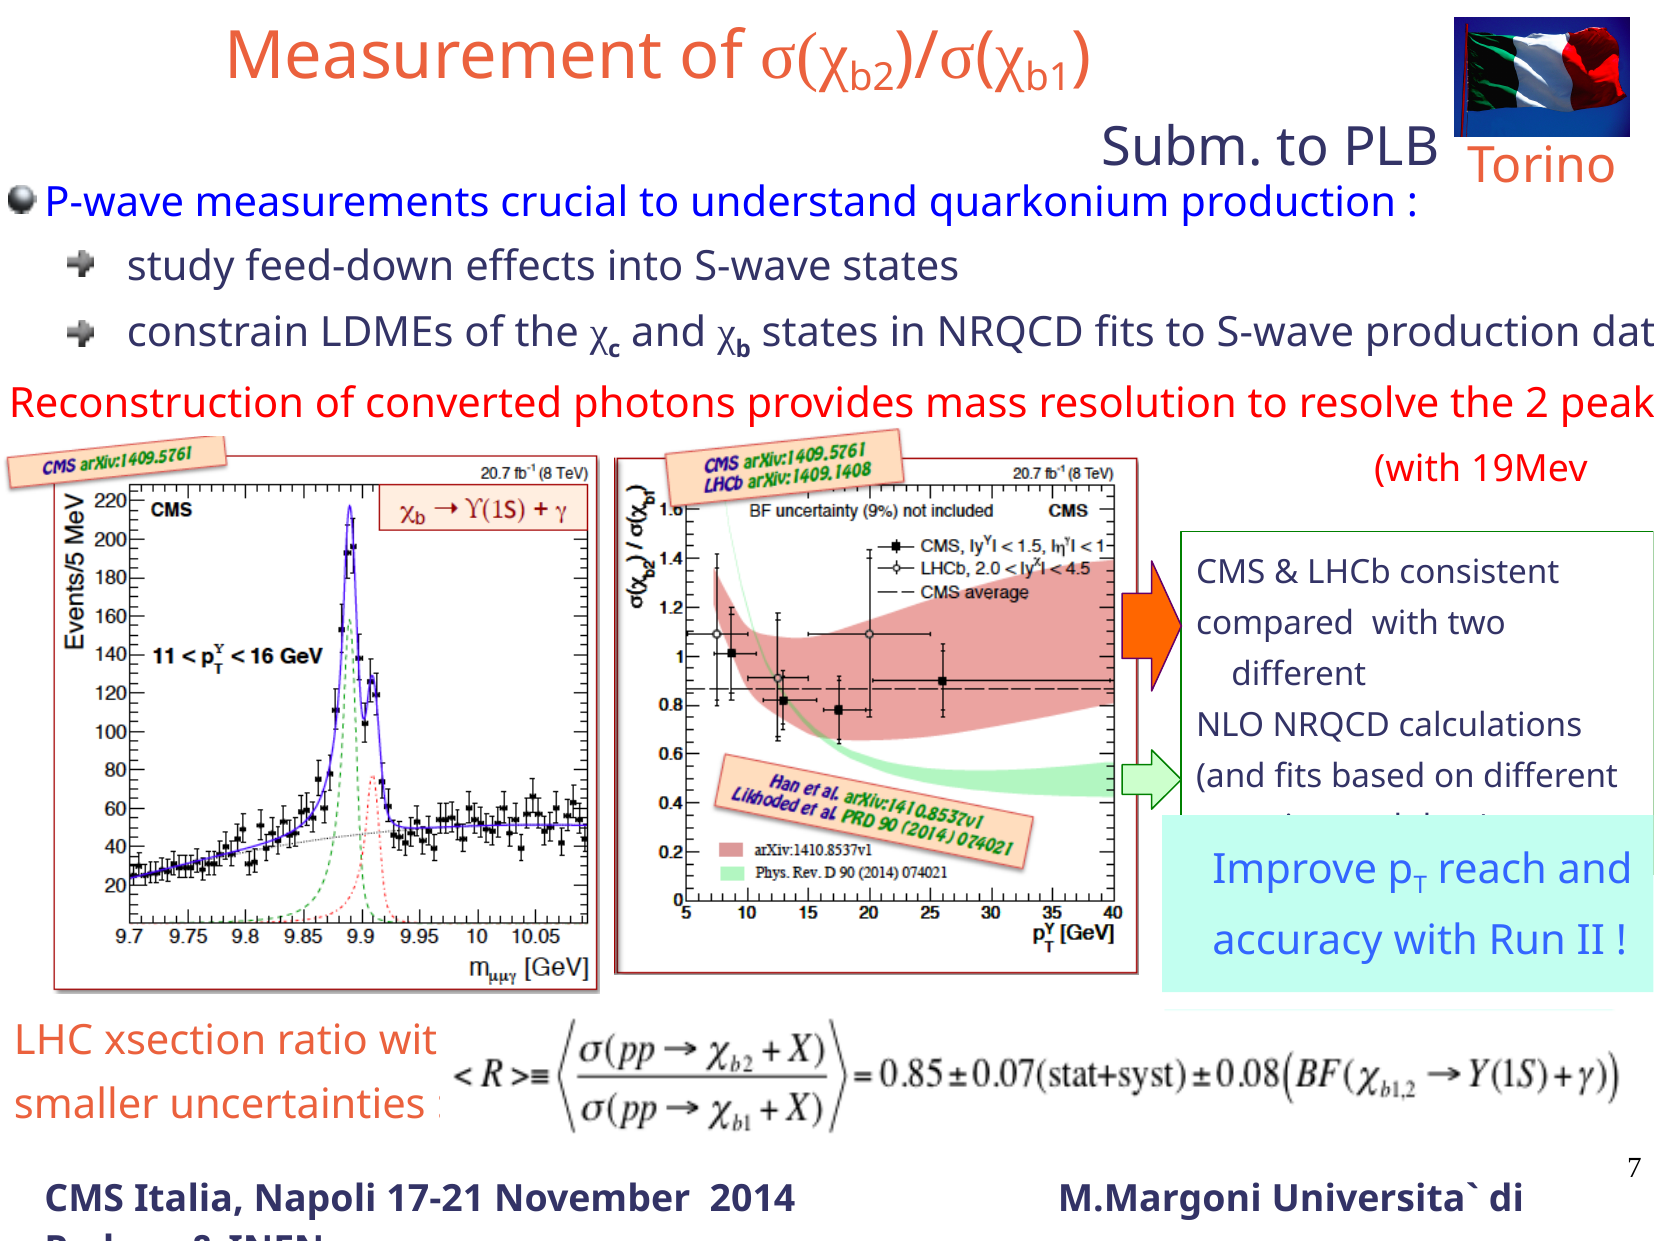

Measurement of σ(χb2)/σ(χb1)
Subm. to PLB
Torino
P-wave measurements crucial to understand quarkonium production :
study feed-down effects into S-wave states
constrain LDMEs of the χc and χb states in NRQCD fits to S-wave production data
Reconstruction of converted photons provides mass resolution to resolve the 2 peaks
 (with 19Mev separation)
CMS & LHCb consistent
compared with two different
NLO NRQCD calculations
(and fits based on different
experimental data)
Improve pT reach and accuracy with Run II !
LHC xsection ratio with
smaller uncertainties :
CMS Italia, Napoli 17-21 November 2014 M.Margoni Universita` di Padova & INFN